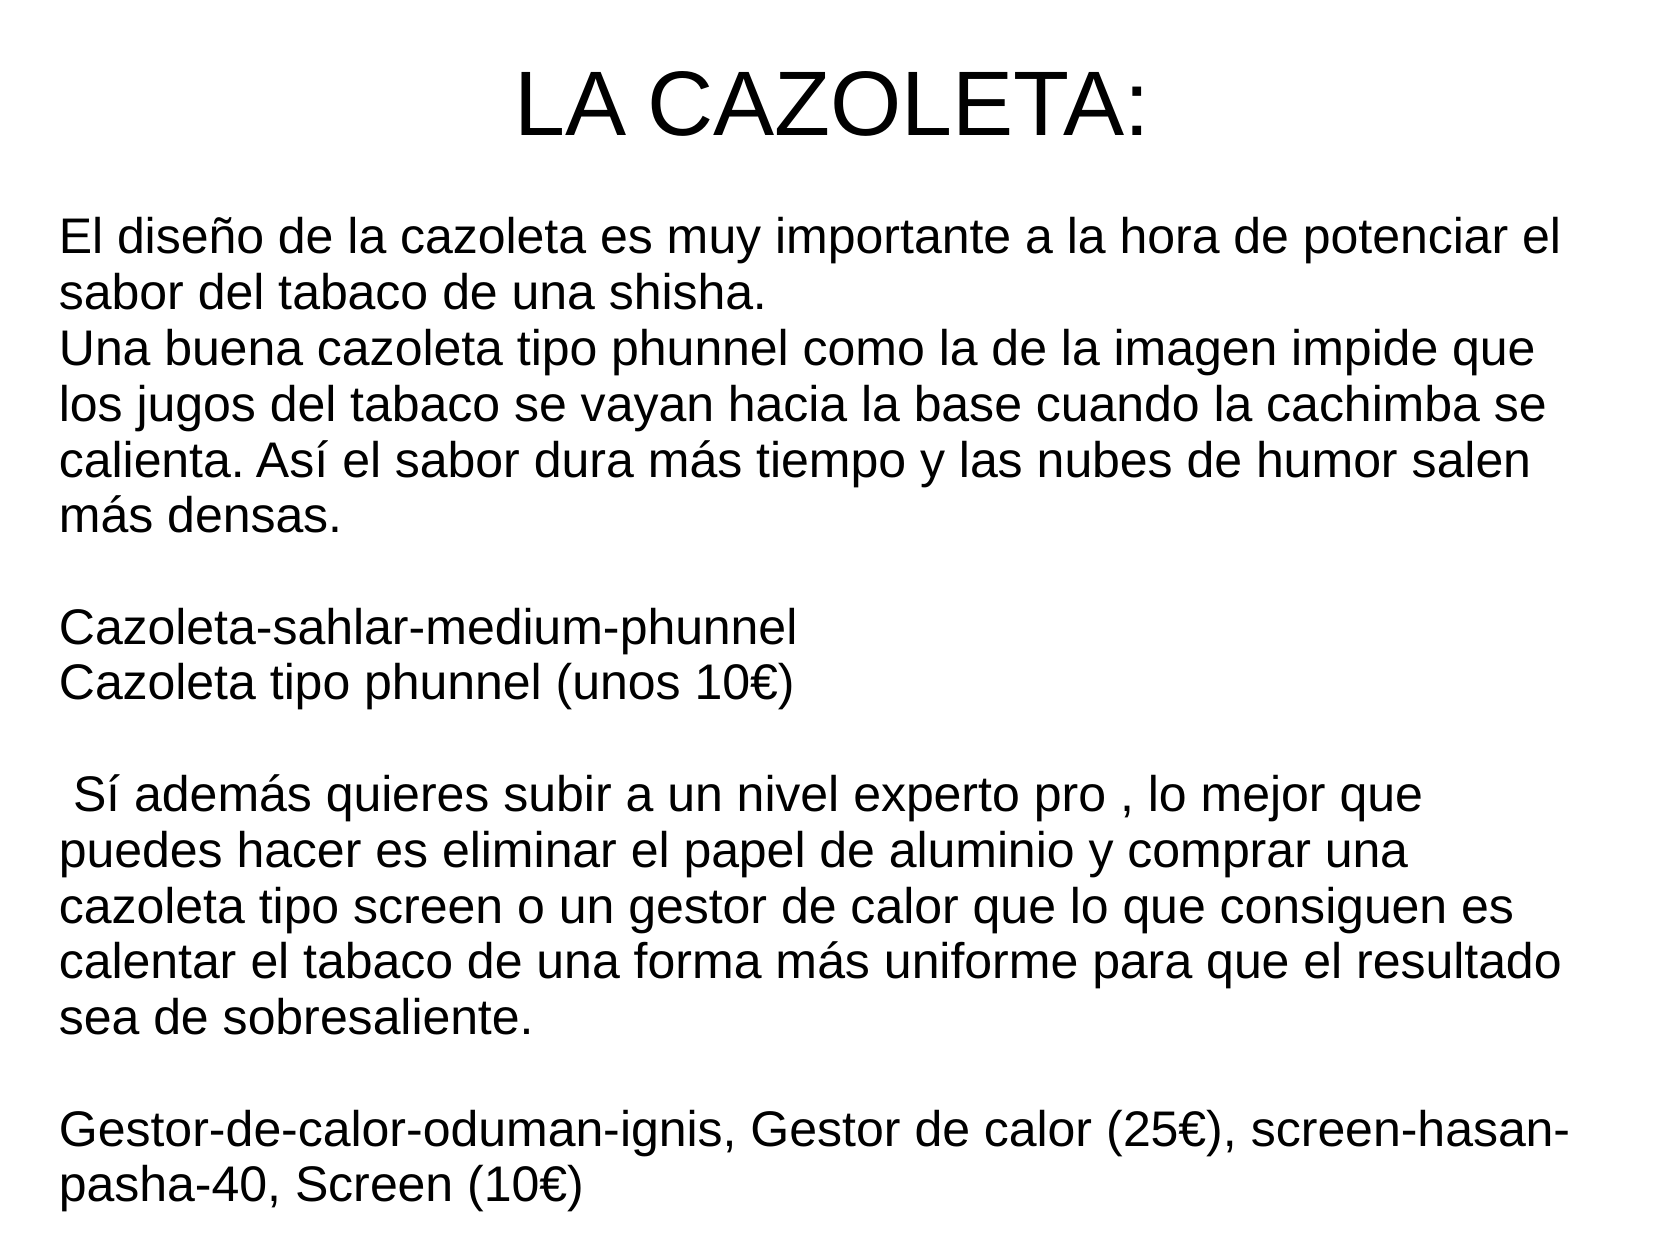

# LA CAZOLETA:
El diseño de la cazoleta es muy importante a la hora de potenciar el sabor del tabaco de una shisha.
Una buena cazoleta tipo phunnel como la de la imagen impide que los jugos del tabaco se vayan hacia la base cuando la cachimba se calienta. Así el sabor dura más tiempo y las nubes de humor salen más densas.
Cazoleta-sahlar-medium-phunnel
Cazoleta tipo phunnel (unos 10€)
 Sí además quieres subir a un nivel experto pro , lo mejor que puedes hacer es eliminar el papel de aluminio y comprar una cazoleta tipo screen o un gestor de calor que lo que consiguen es calentar el tabaco de una forma más uniforme para que el resultado sea de sobresaliente.
Gestor-de-calor-oduman-ignis, Gestor de calor (25€), screen-hasan-pasha-40, Screen (10€)